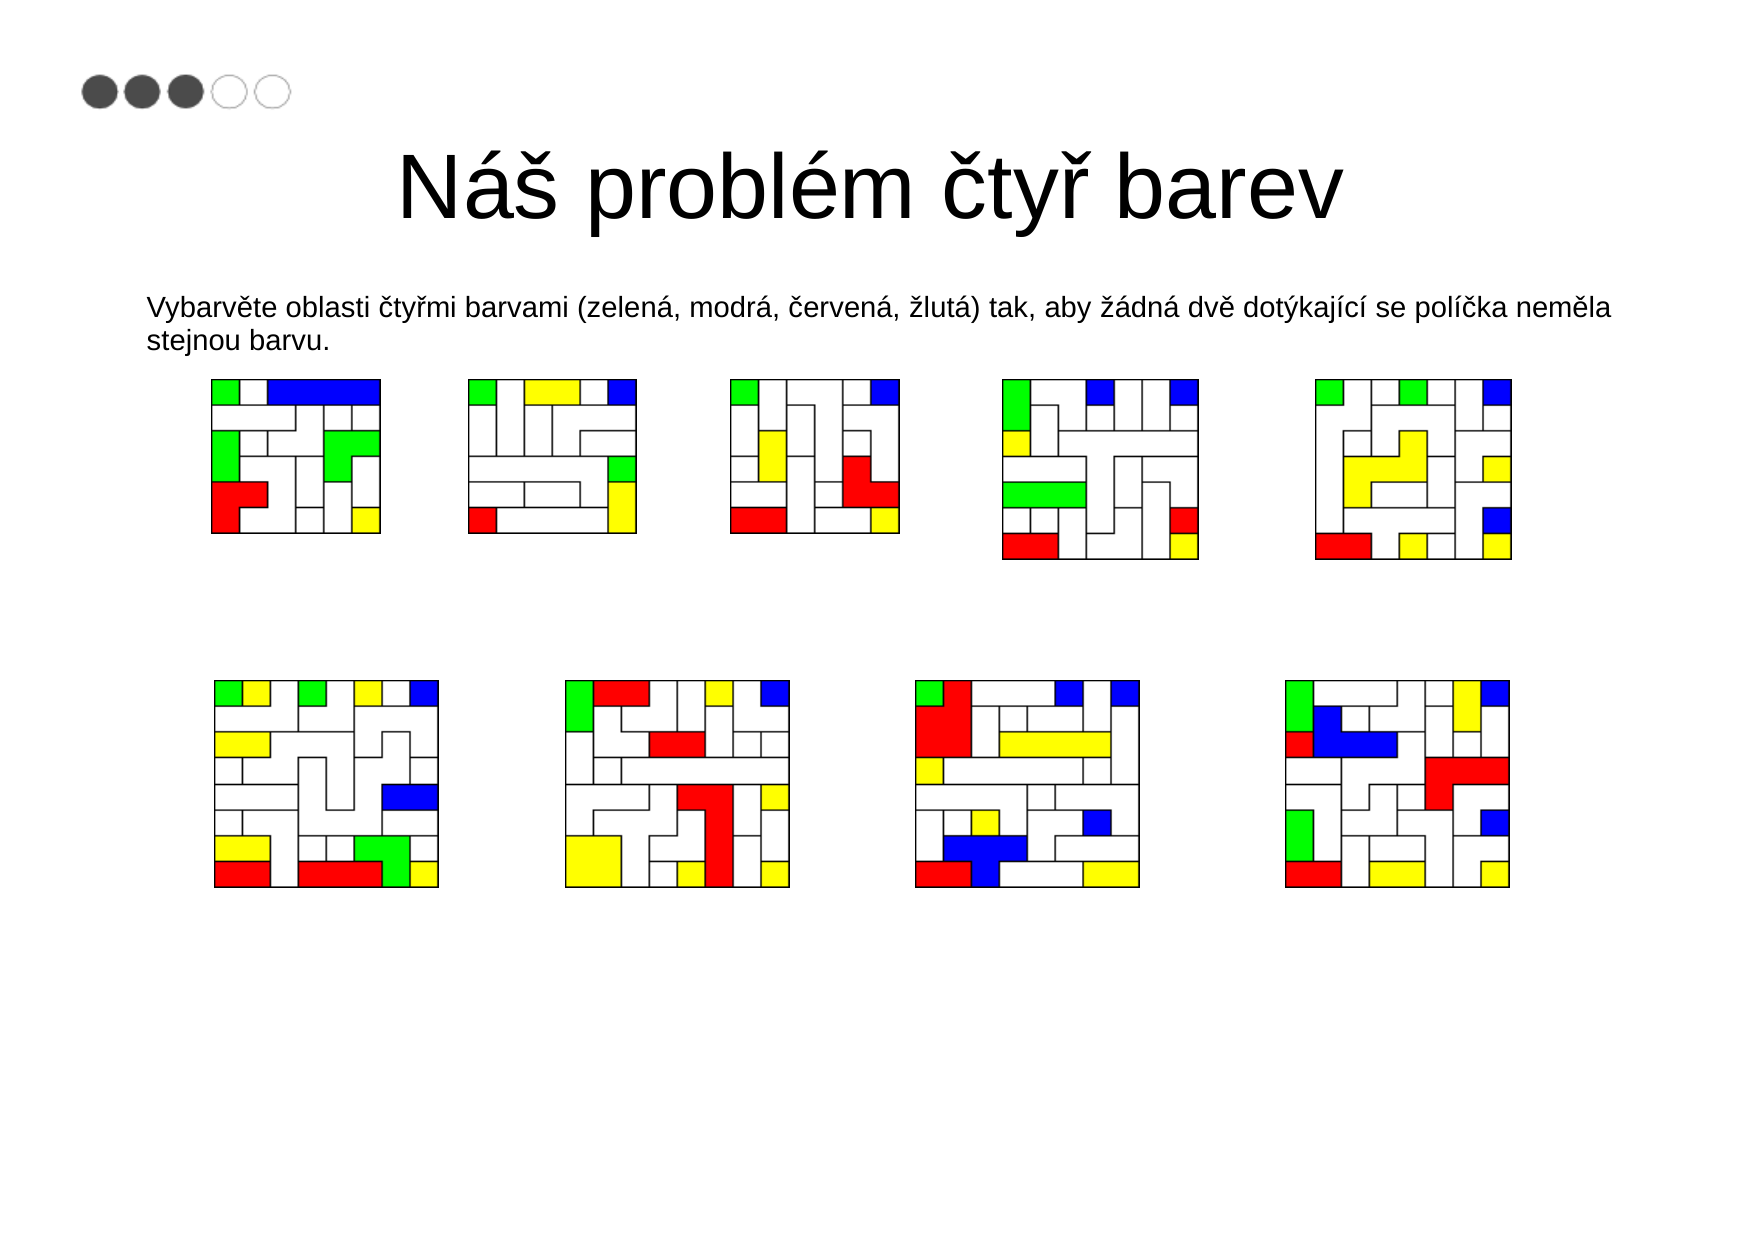

# Náš problém čtyř barev
Vybarvěte oblasti čtyřmi barvami (zelená, modrá, červená, žlutá) tak, aby žádná dvě dotýkající se políčka neměla stejnou barvu.